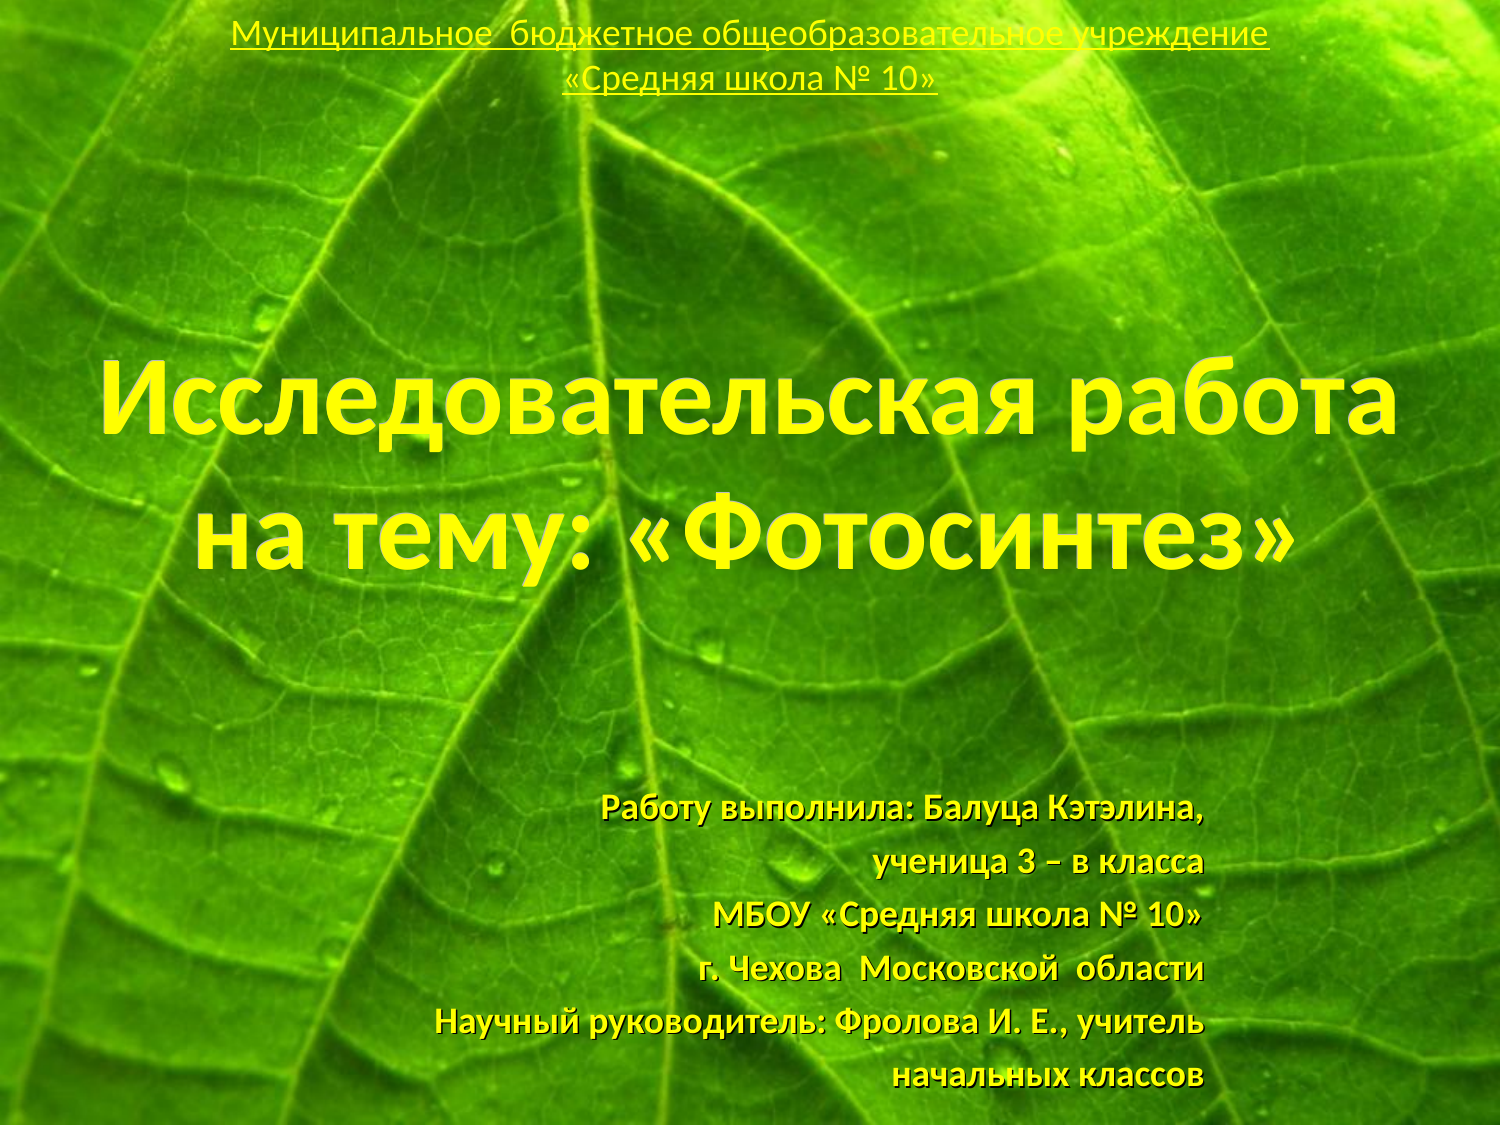

Муниципальное бюджетное общеобразовательное учреждение
«Средняя школа № 10»
Исследовательская работа
на тему: «Фотосинтез»
#
Работу выполнила: Балуца Кэтэлина,
ученица 3 – в класса
МБОУ «Средняя школа № 10»
г. Чехова Московской области
Научный руководитель: Фролова И. Е., учитель
начальных классов